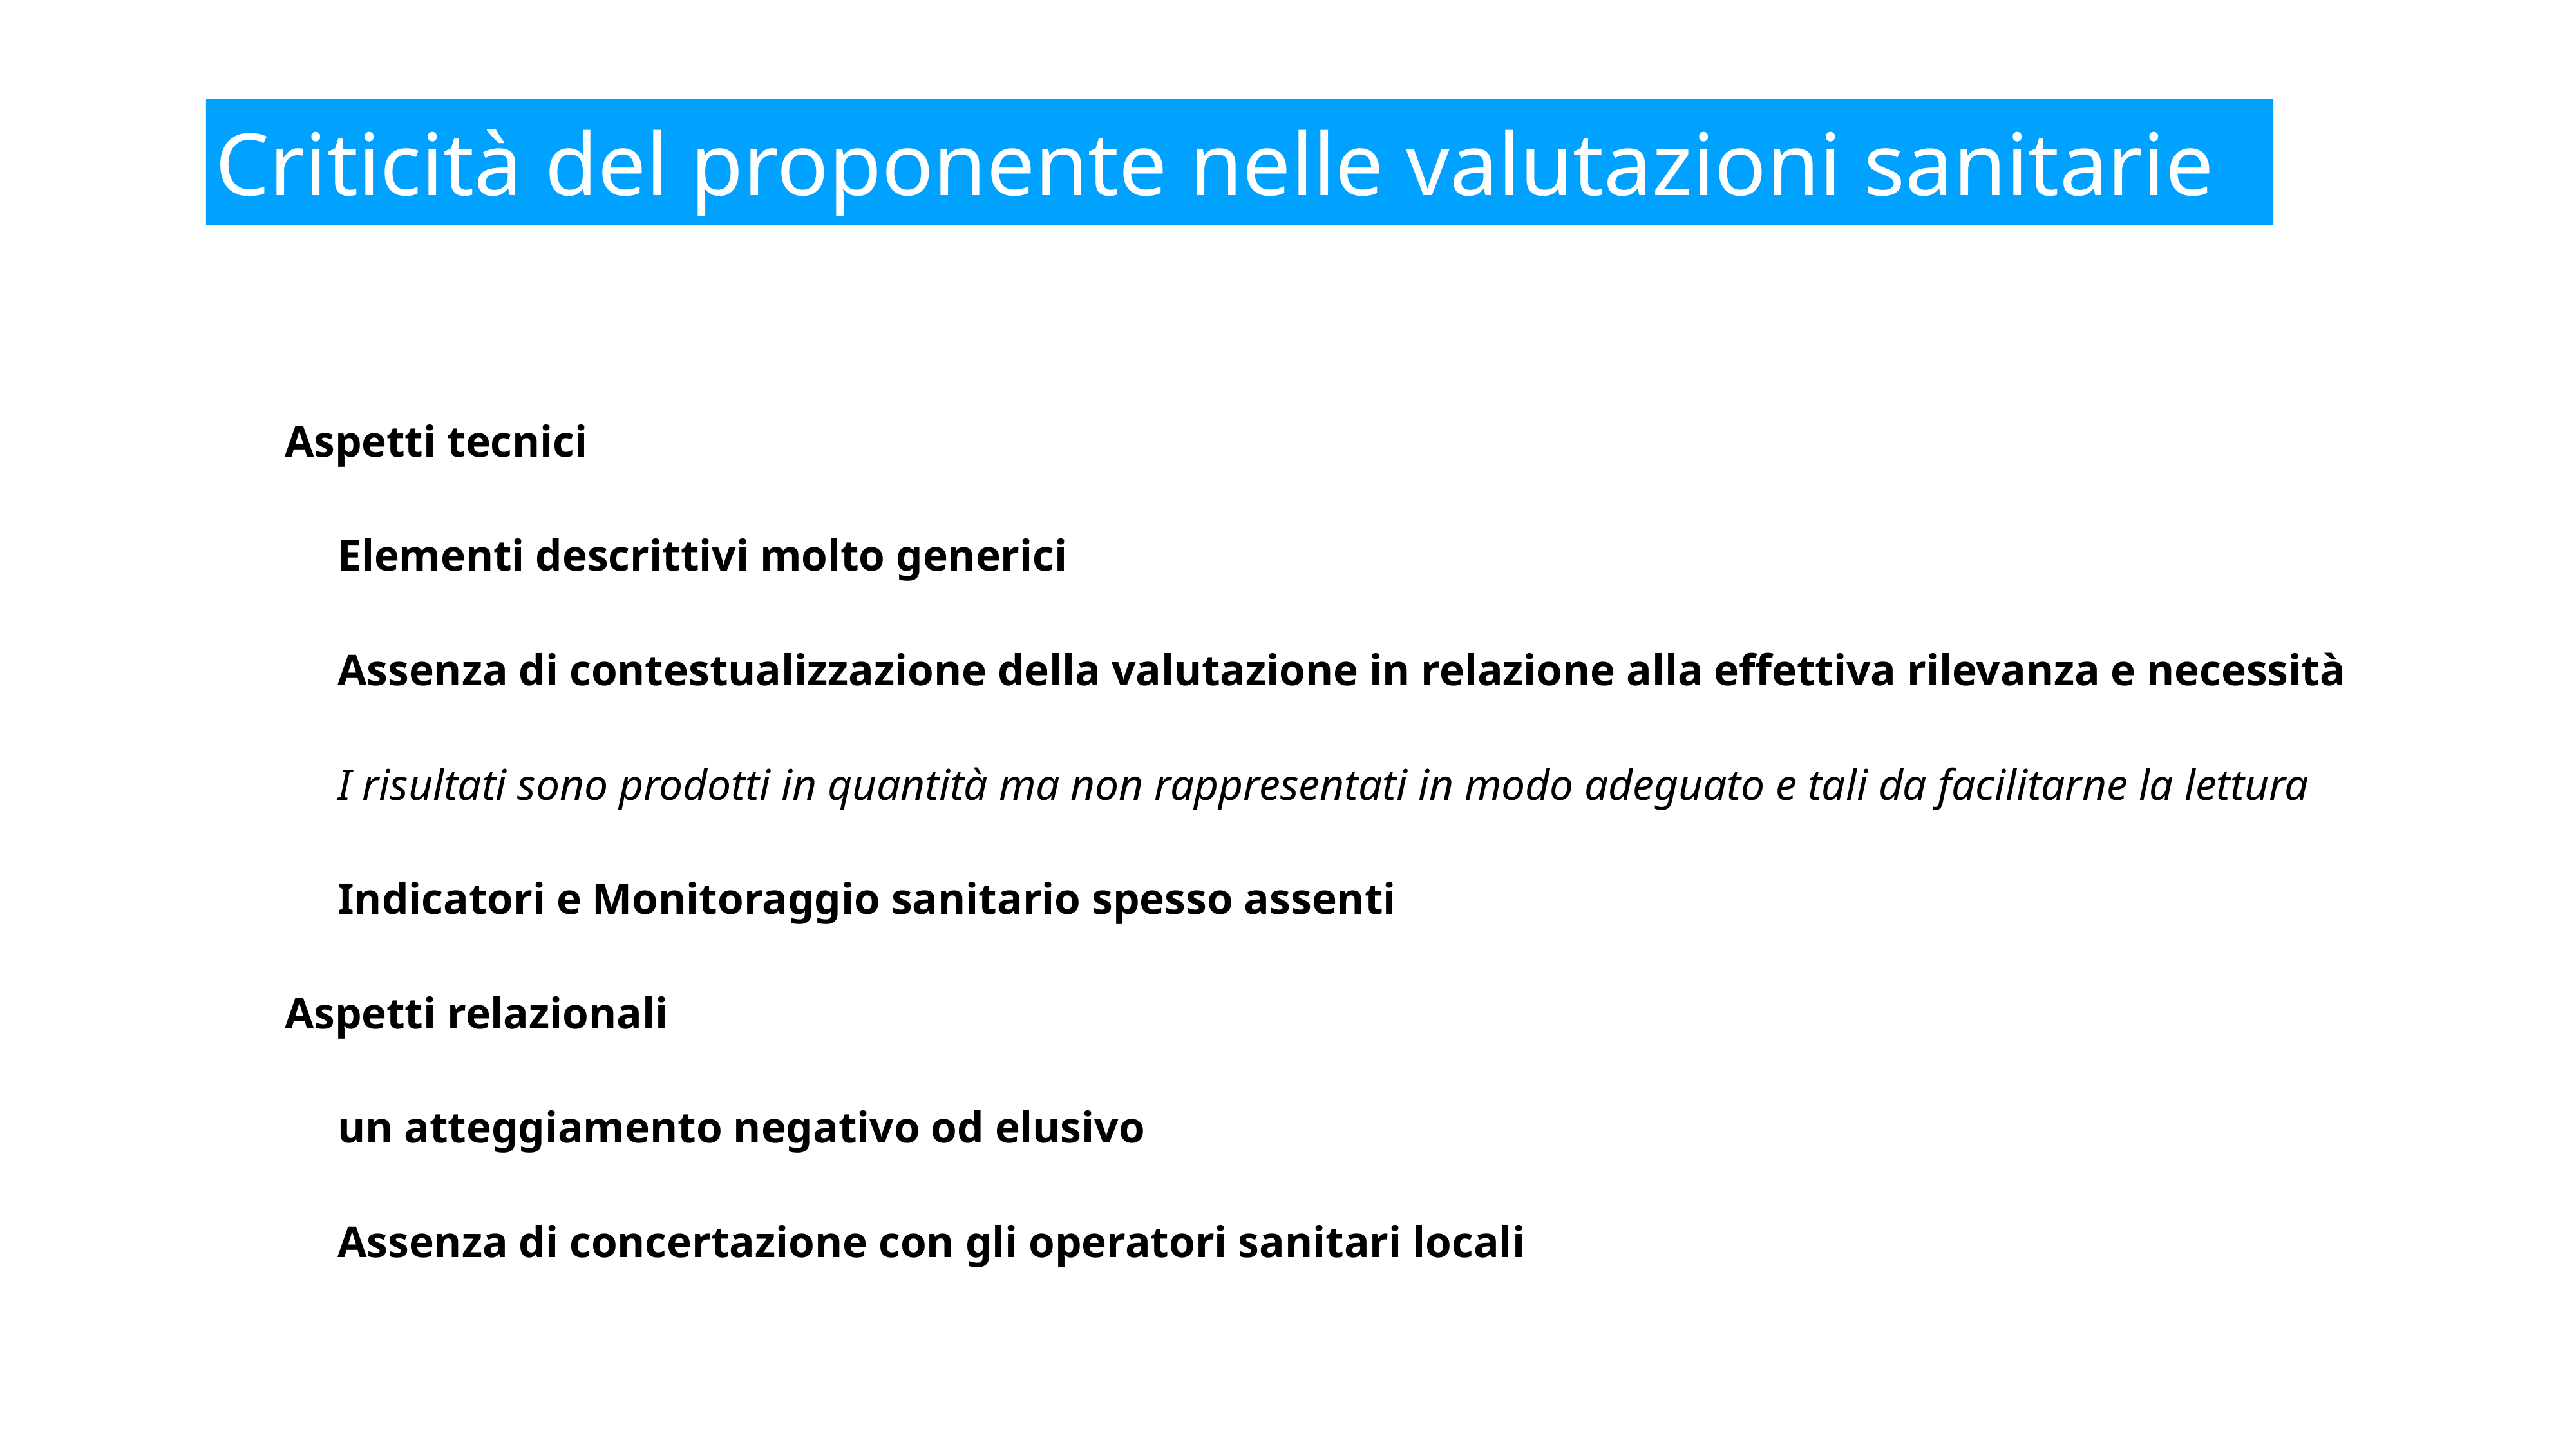

Criticità del proponente nelle valutazioni sanitarie
Aspetti tecnici
Elementi descrittivi molto generici
Assenza di contestualizzazione della valutazione in relazione alla effettiva rilevanza e necessità
I risultati sono prodotti in quantità ma non rappresentati in modo adeguato e tali da facilitarne la lettura
Indicatori e Monitoraggio sanitario spesso assenti
Aspetti relazionali
un atteggiamento negativo od elusivo
Assenza di concertazione con gli operatori sanitari locali